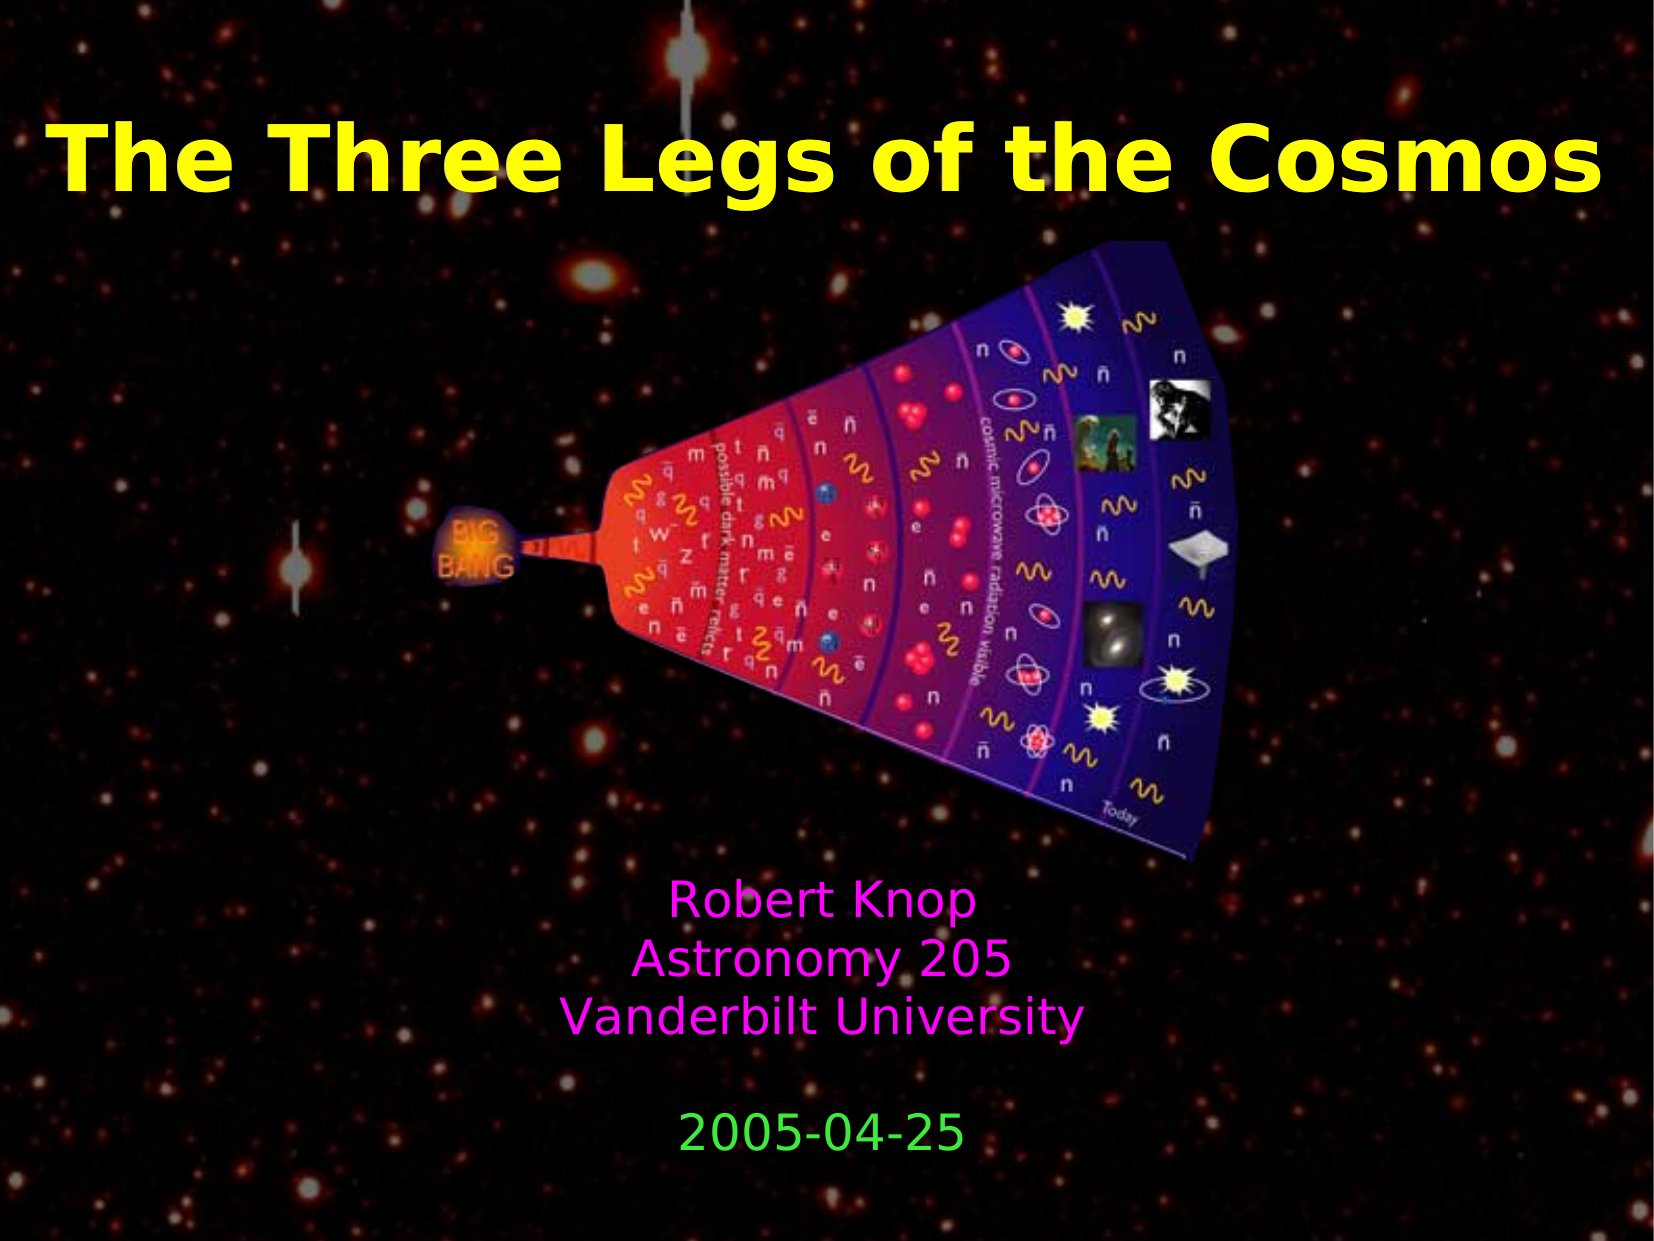

The Three Legs of the Cosmos
Robert Knop
Astronomy 205
Vanderbilt University
2005-04-25